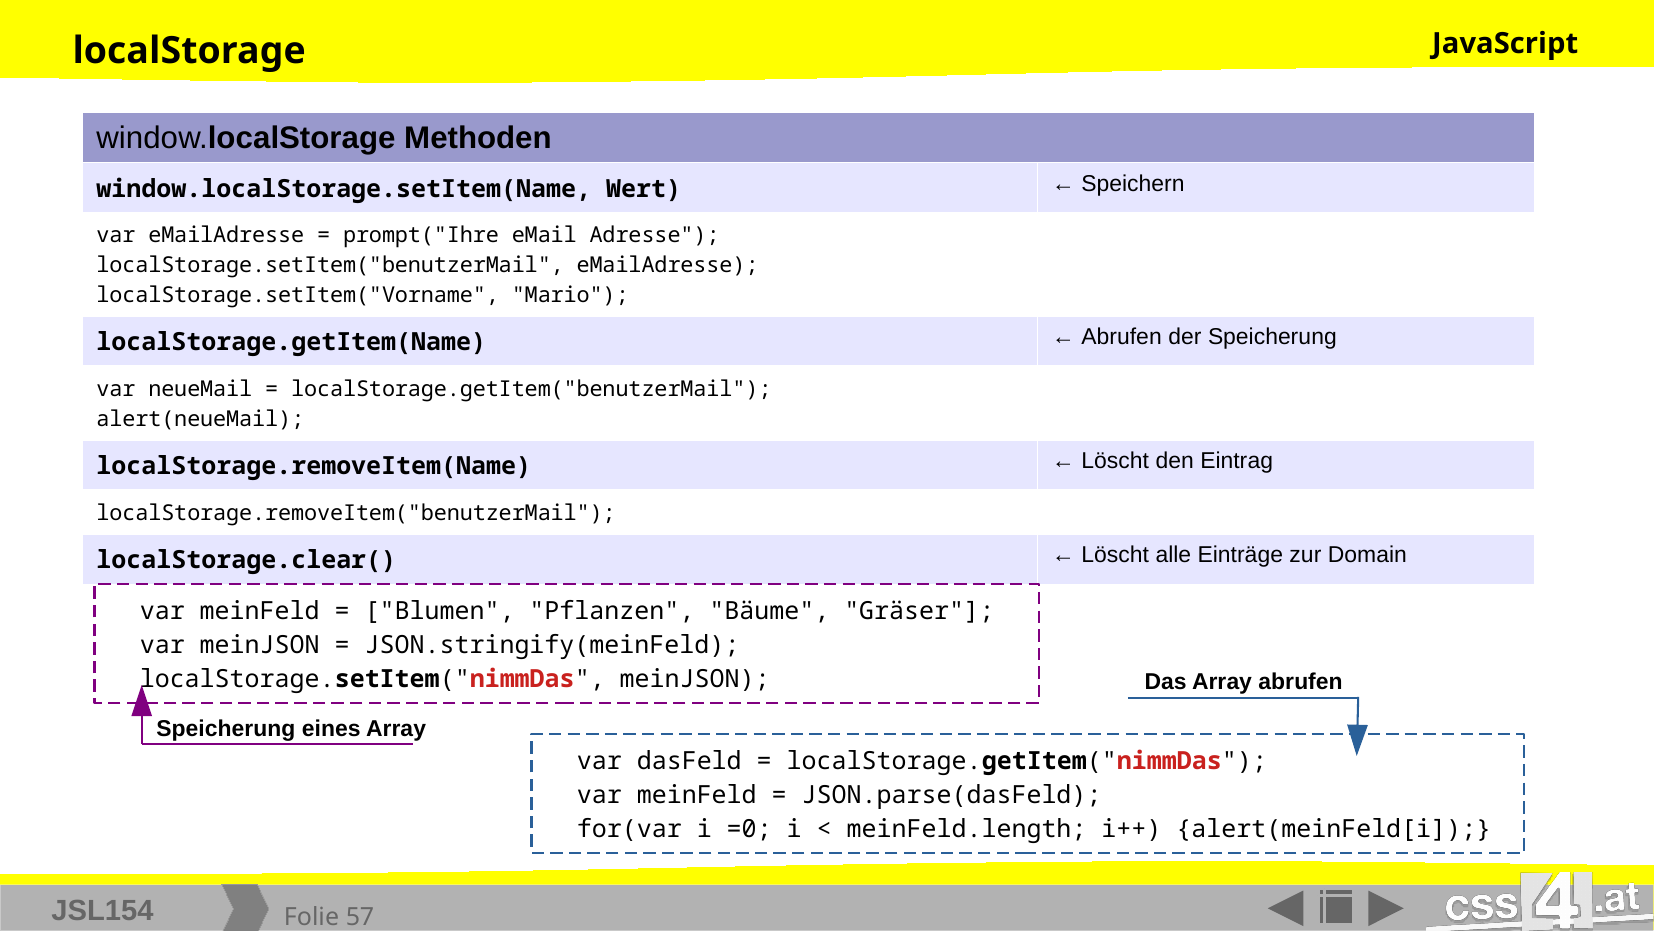

JavaScript
localStorage
| window.localStorage Methoden | |
| --- | --- |
| window.localStorage.setItem(Name, Wert) | ← Speichern |
| var eMailAdresse = prompt("Ihre eMail Adresse"); localStorage.setItem("benutzerMail", eMailAdresse); localStorage.setItem("Vorname", "Mario"); | |
| localStorage.getItem(Name) | ← Abrufen der Speicherung |
| var neueMail = localStorage.getItem("benutzerMail"); alert(neueMail); | |
| localStorage.removeItem(Name) | ← Löscht den Eintrag |
| localStorage.removeItem("benutzerMail"); | |
| localStorage.clear() | ← Löscht alle Einträge zur Domain |
var meinFeld = ["Blumen", "Pflanzen", "Bäume", "Gräser"];
var meinJSON = JSON.stringify(meinFeld);
localStorage.setItem("nimmDas", meinJSON);
Das Array abrufen
Speicherung eines Array
var dasFeld = localStorage.getItem("nimmDas");
var meinFeld = JSON.parse(dasFeld);
for(var i =0; i < meinFeld.length; i++) {alert(meinFeld[i]);}
JSL154
Folie